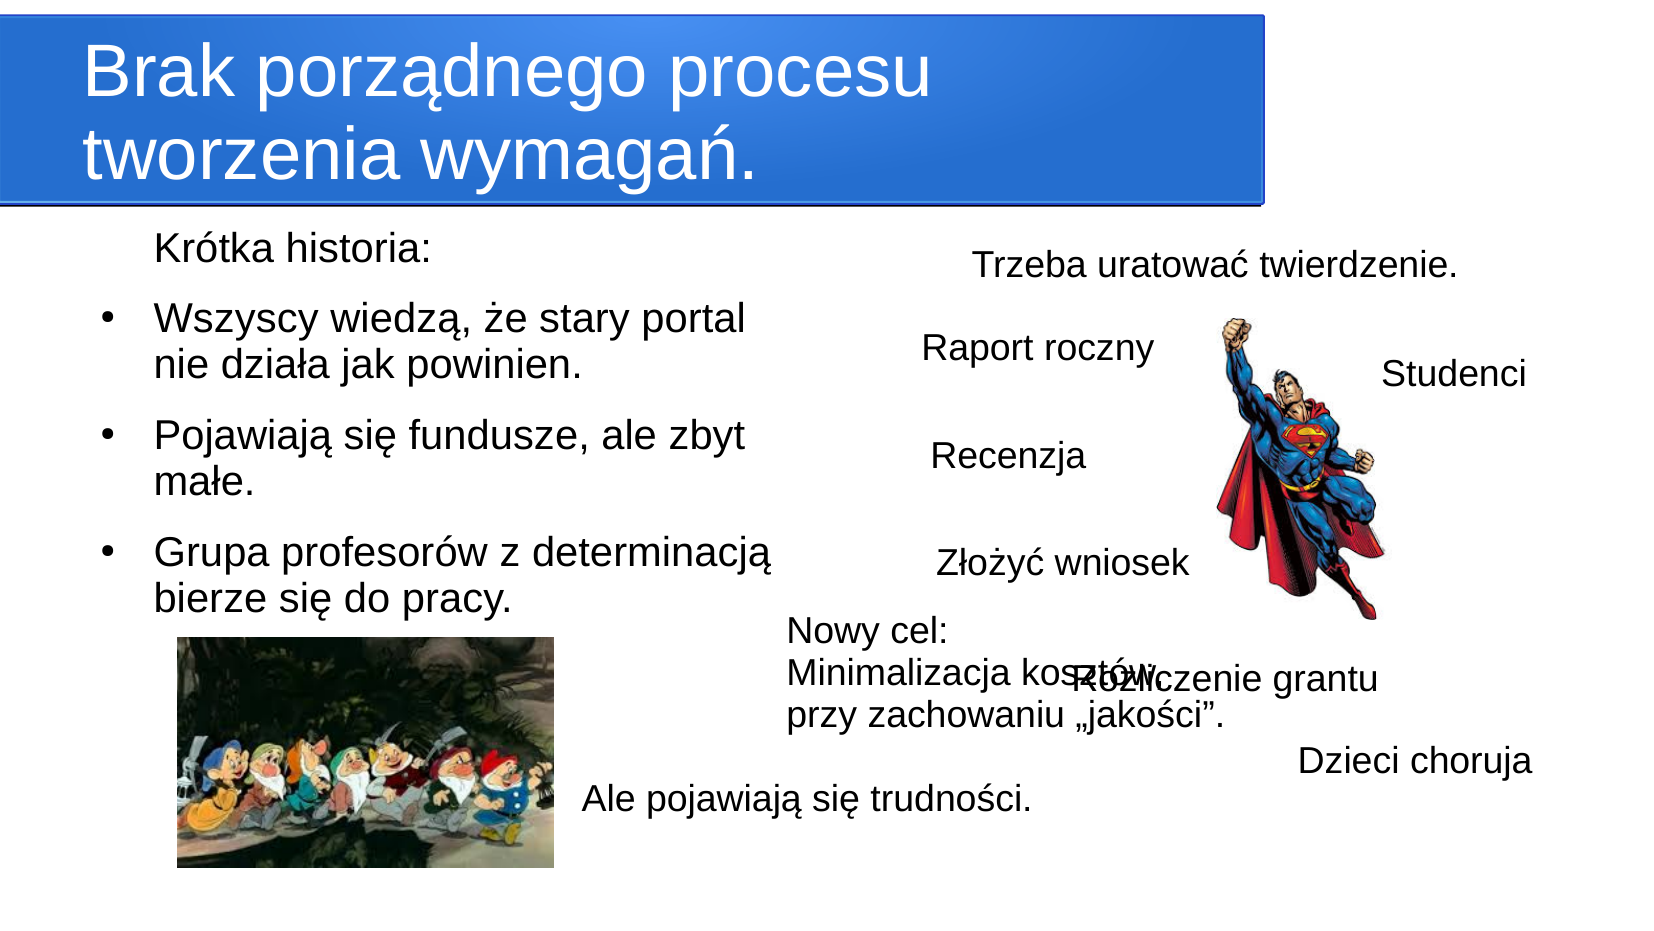

# Brak porządnego procesu tworzenia wymagań.
Krótka historia:
Wszyscy wiedzą, że stary portal nie działa jak powinien.
Pojawiają się fundusze, ale zbyt małe.
Grupa profesorów z determinacją bierze się do pracy.
Trzeba uratować twierdzenie.
Raport roczny
Studenci
Recenzja
Złożyć wniosek
Nowy cel:
Minimalizacja kosztów,
przy zachowaniu „jakości”.
Rozliczenie grantu
Dzieci choruja
Ale pojawiają się trudności.